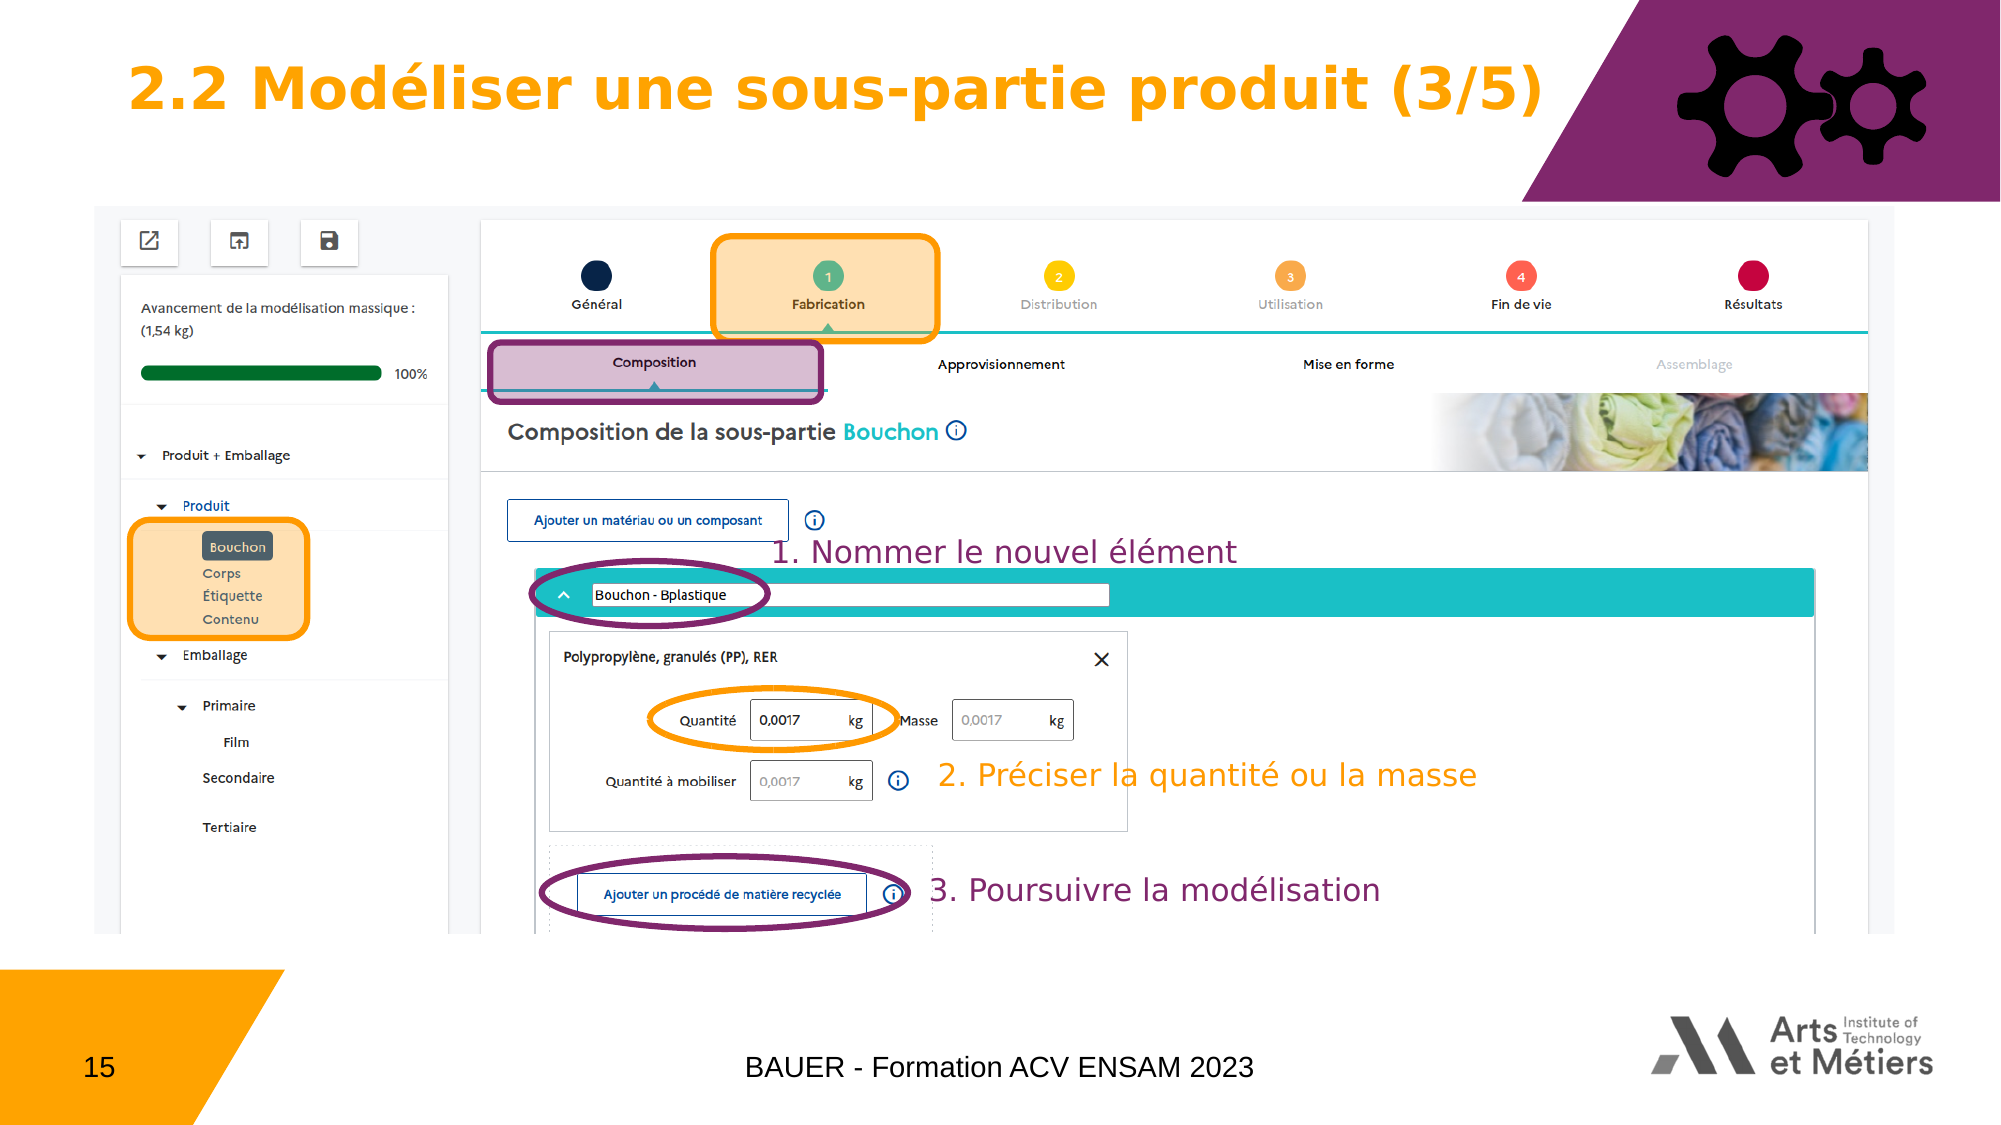

# 2.2 Modéliser une sous-partie produit (3/5)
1. Nommer le nouvel élément
2. Préciser la quantité ou la masse
3. Poursuivre la modélisation